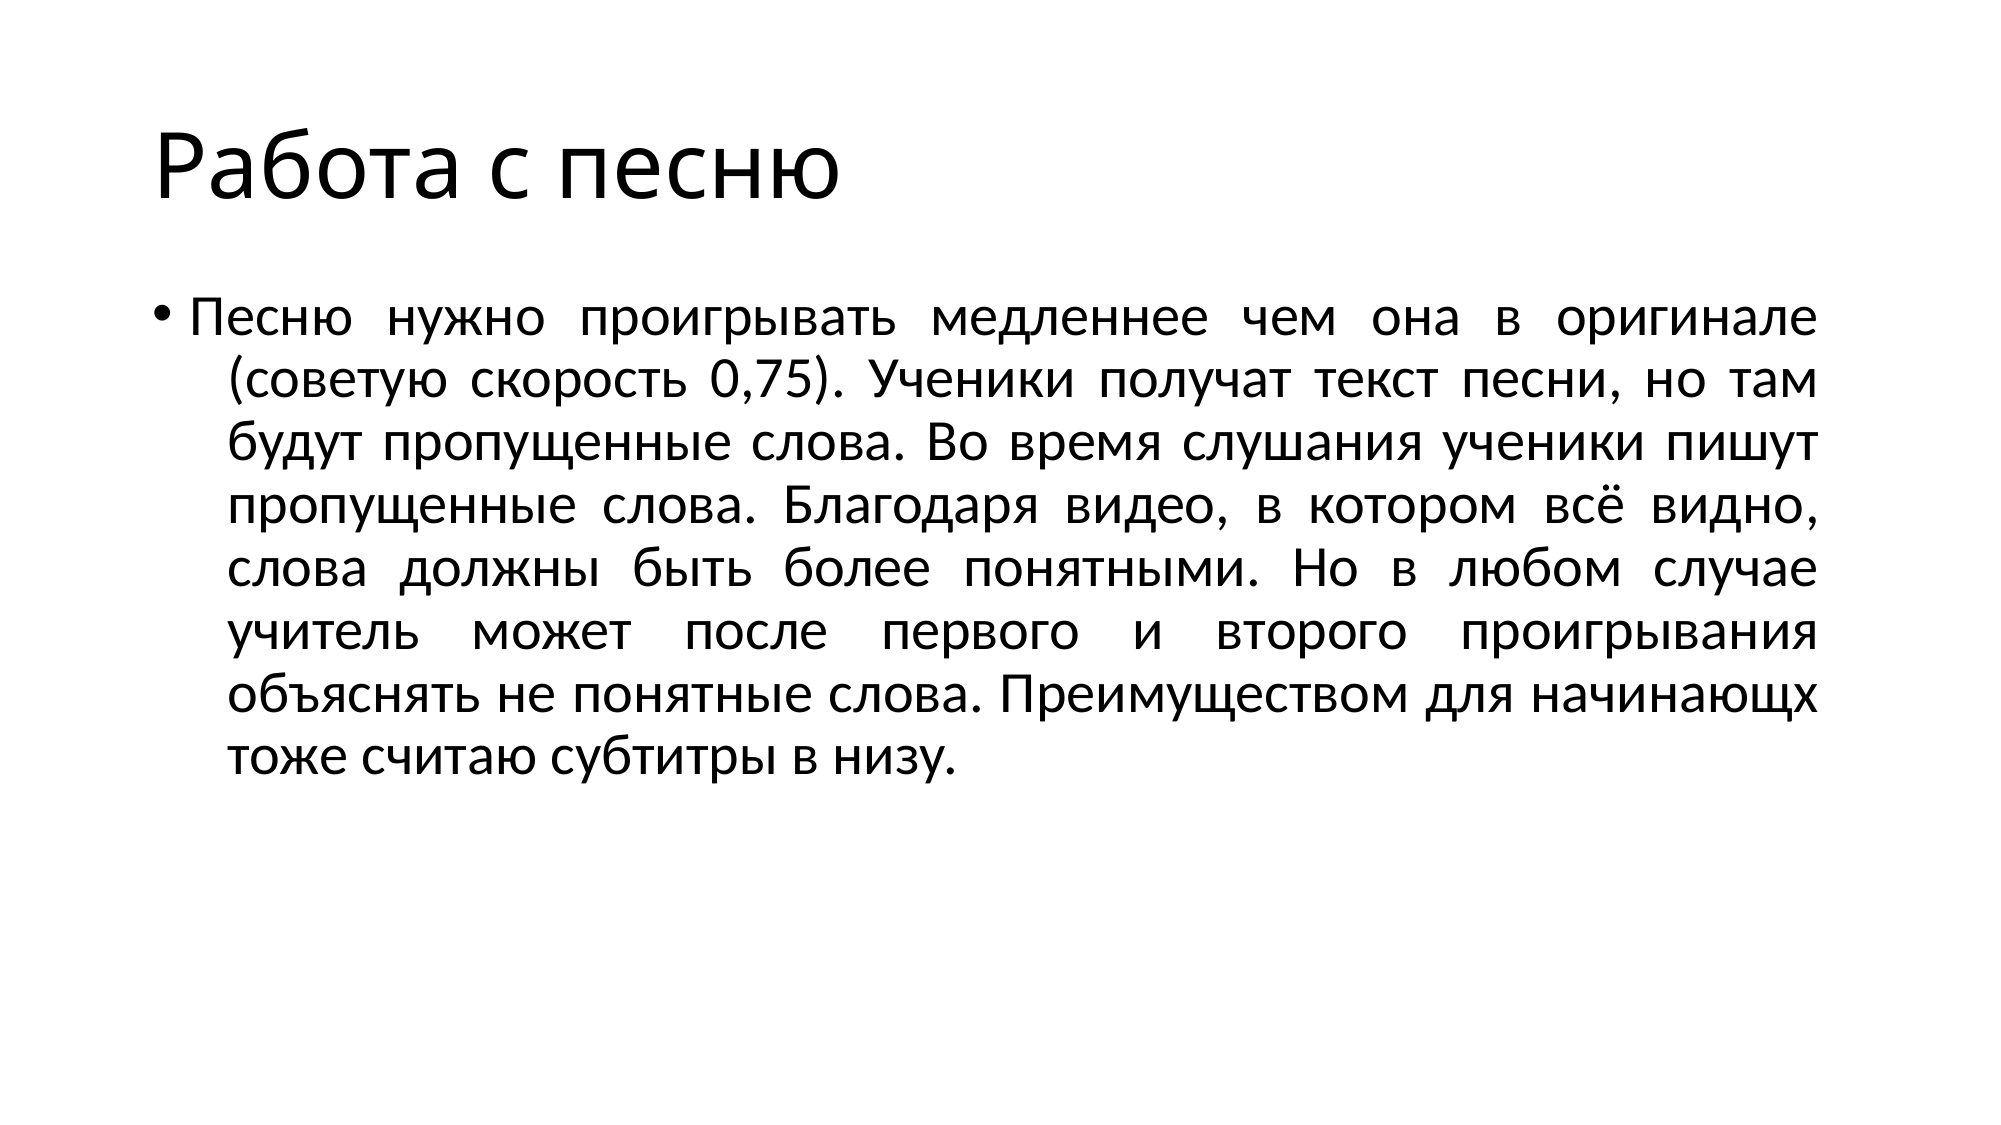

# Работа с песню
Песню нужно проигрывать медленнее чем она в оригинале (советую скорость 0,75). Ученики получат текст песни, но там будут пропущенные слова. Во время слушания ученики пишут пропущенные слова. Благодаря видео, в котором всё видно, слова должны быть более понятными. Но в любом случае учитель может после первого и второго проигрывания объяснять не понятные слова. Преимуществом для начинающх тоже считаю субтитры в низу.